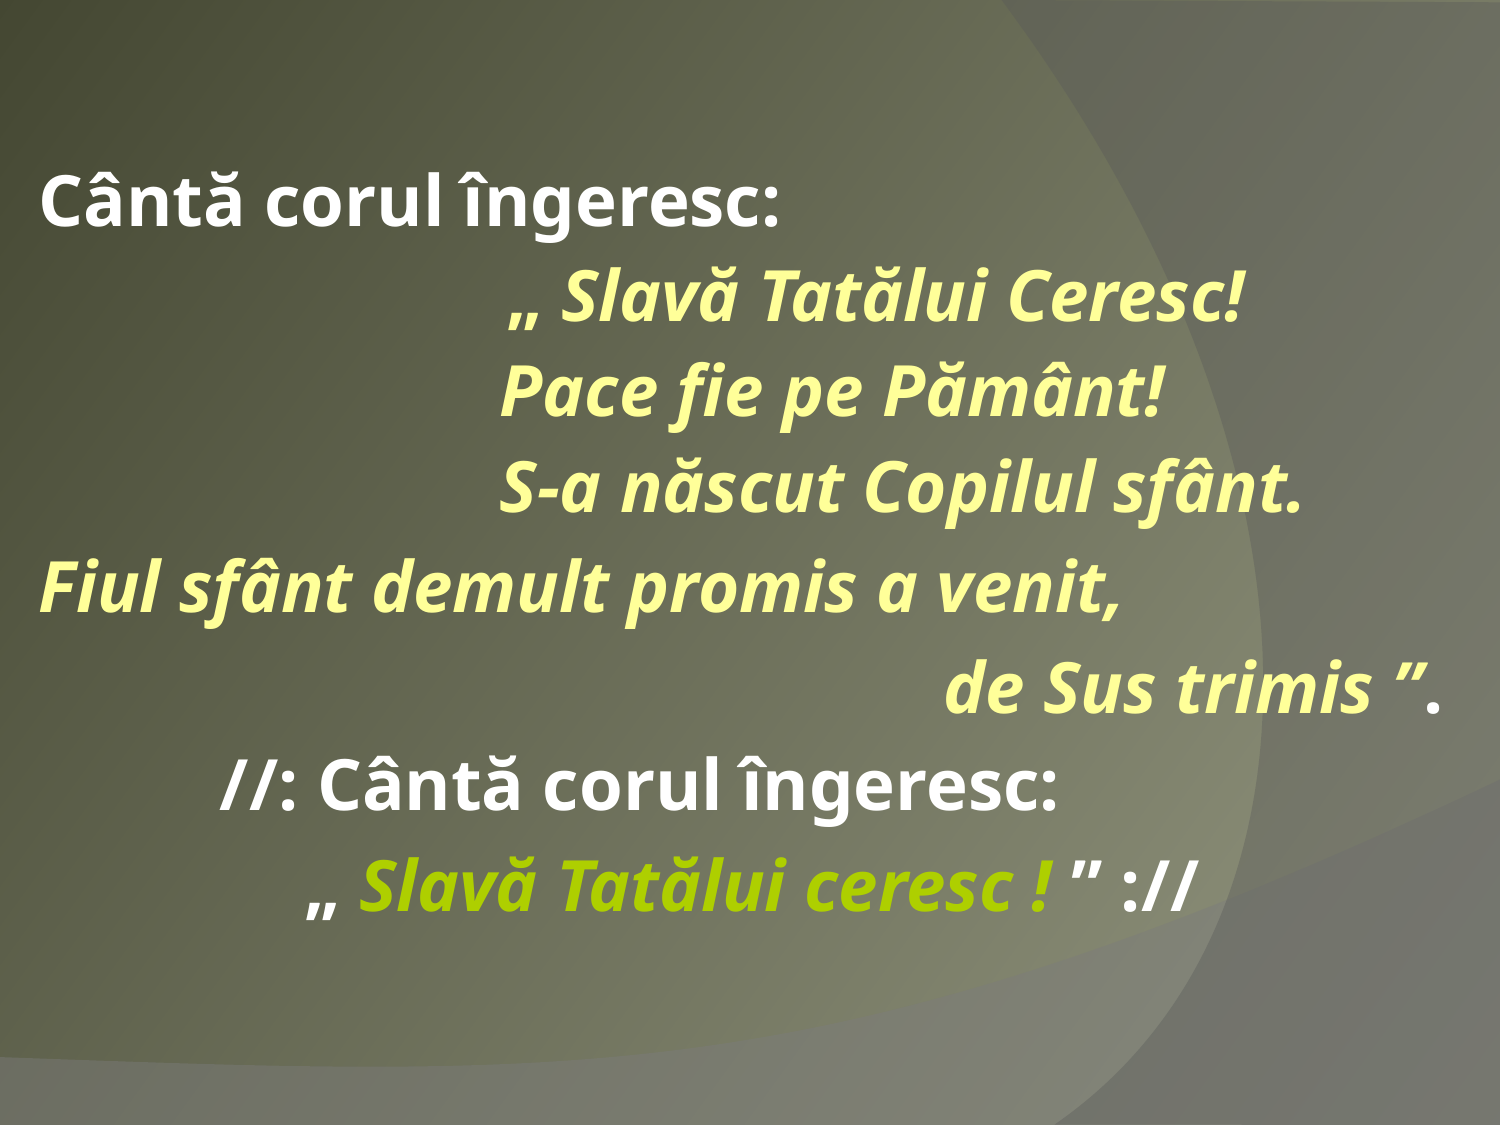

#
Cântă corul îngeresc:
 „ Slavă Tatălui Ceresc!
 Pace fie pe Pământ!
 S-a născut Copilul sfânt.
Fiul sfânt demult promis a venit,
 de Sus trimis ”.
//: Cântă corul îngeresc:
 		 „ Slavă Tatălui ceresc ! ” ://